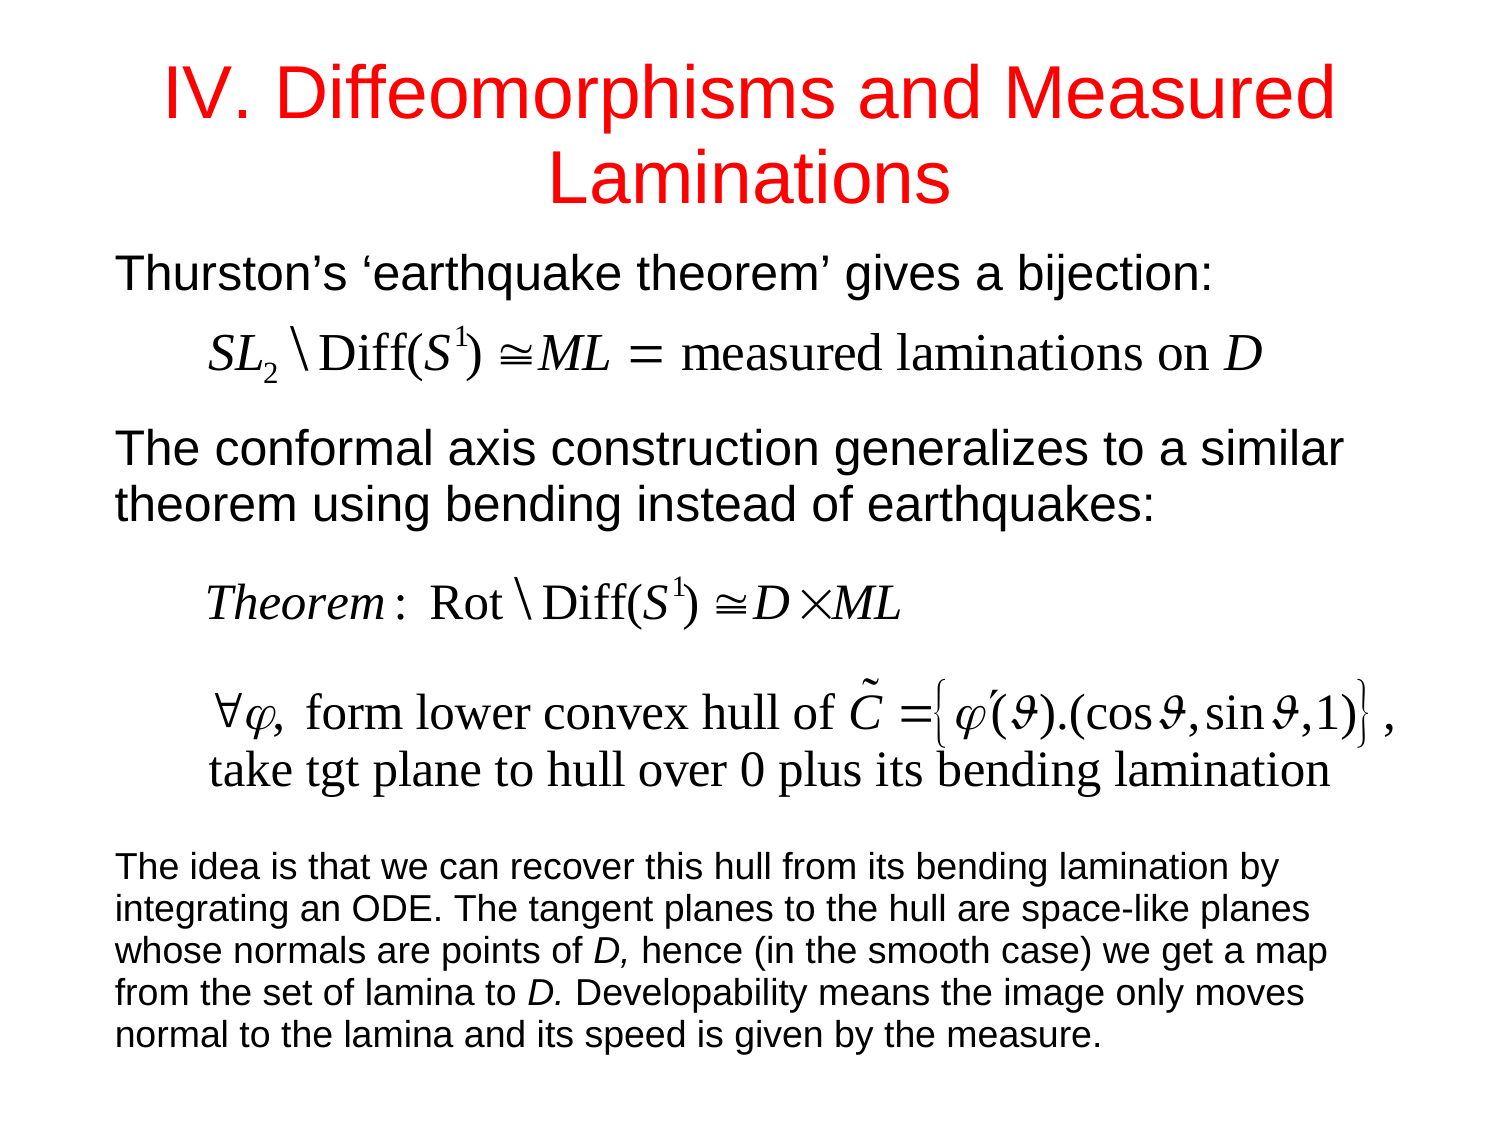

# IV. Diffeomorphisms and Measured Laminations
Thurston’s ‘earthquake theorem’ gives a bijection:
The conformal axis construction generalizes to a similar theorem using bending instead of earthquakes:
The idea is that we can recover this hull from its bending lamination by integrating an ODE. The tangent planes to the hull are space-like planes whose normals are points of D, hence (in the smooth case) we get a map from the set of lamina to D. Developability means the image only moves normal to the lamina and its speed is given by the measure.